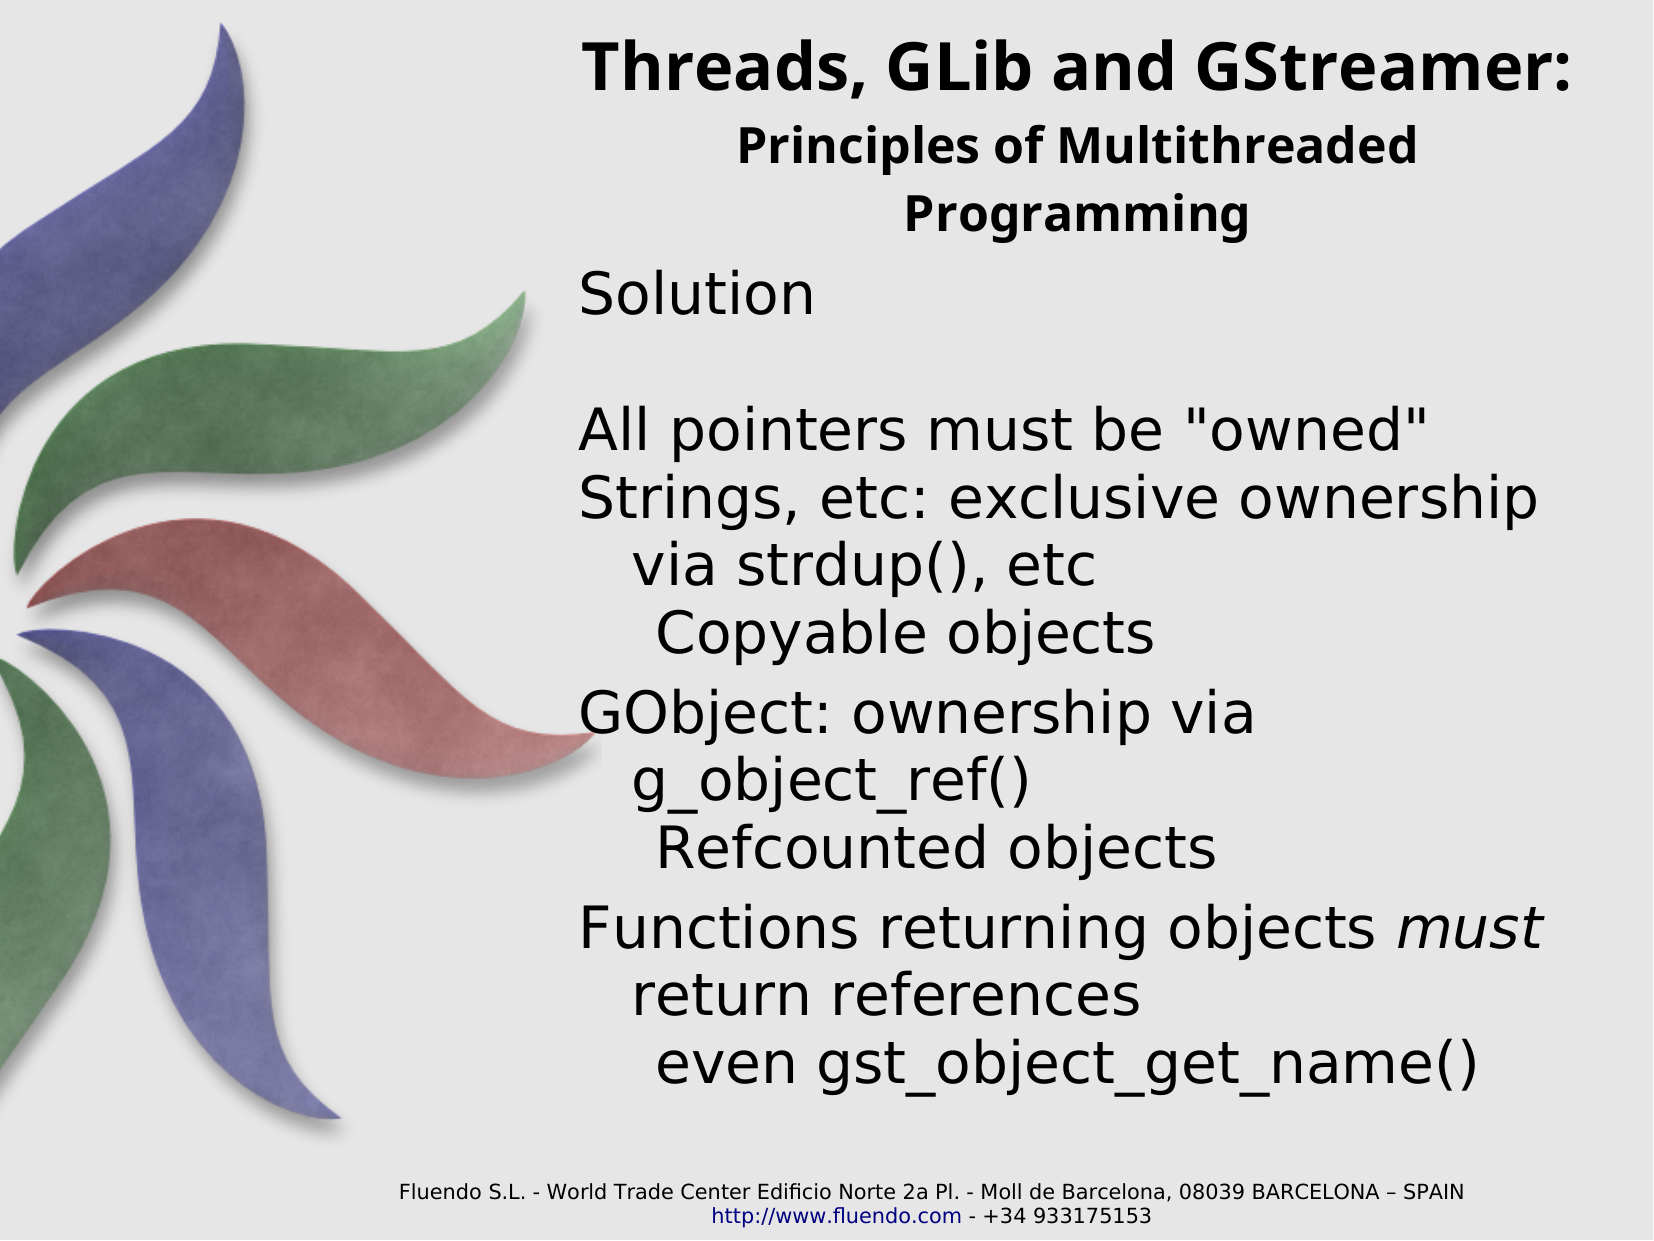

# Threads, GLib and GStreamer: Principles of Multithreaded Programming
Solution
All pointers must be "owned"
Strings, etc: exclusive ownership via strdup(), etc
Copyable objects
GObject: ownership via g_object_ref()
Refcounted objects
Functions returning objects must return references
even gst_object_get_name()